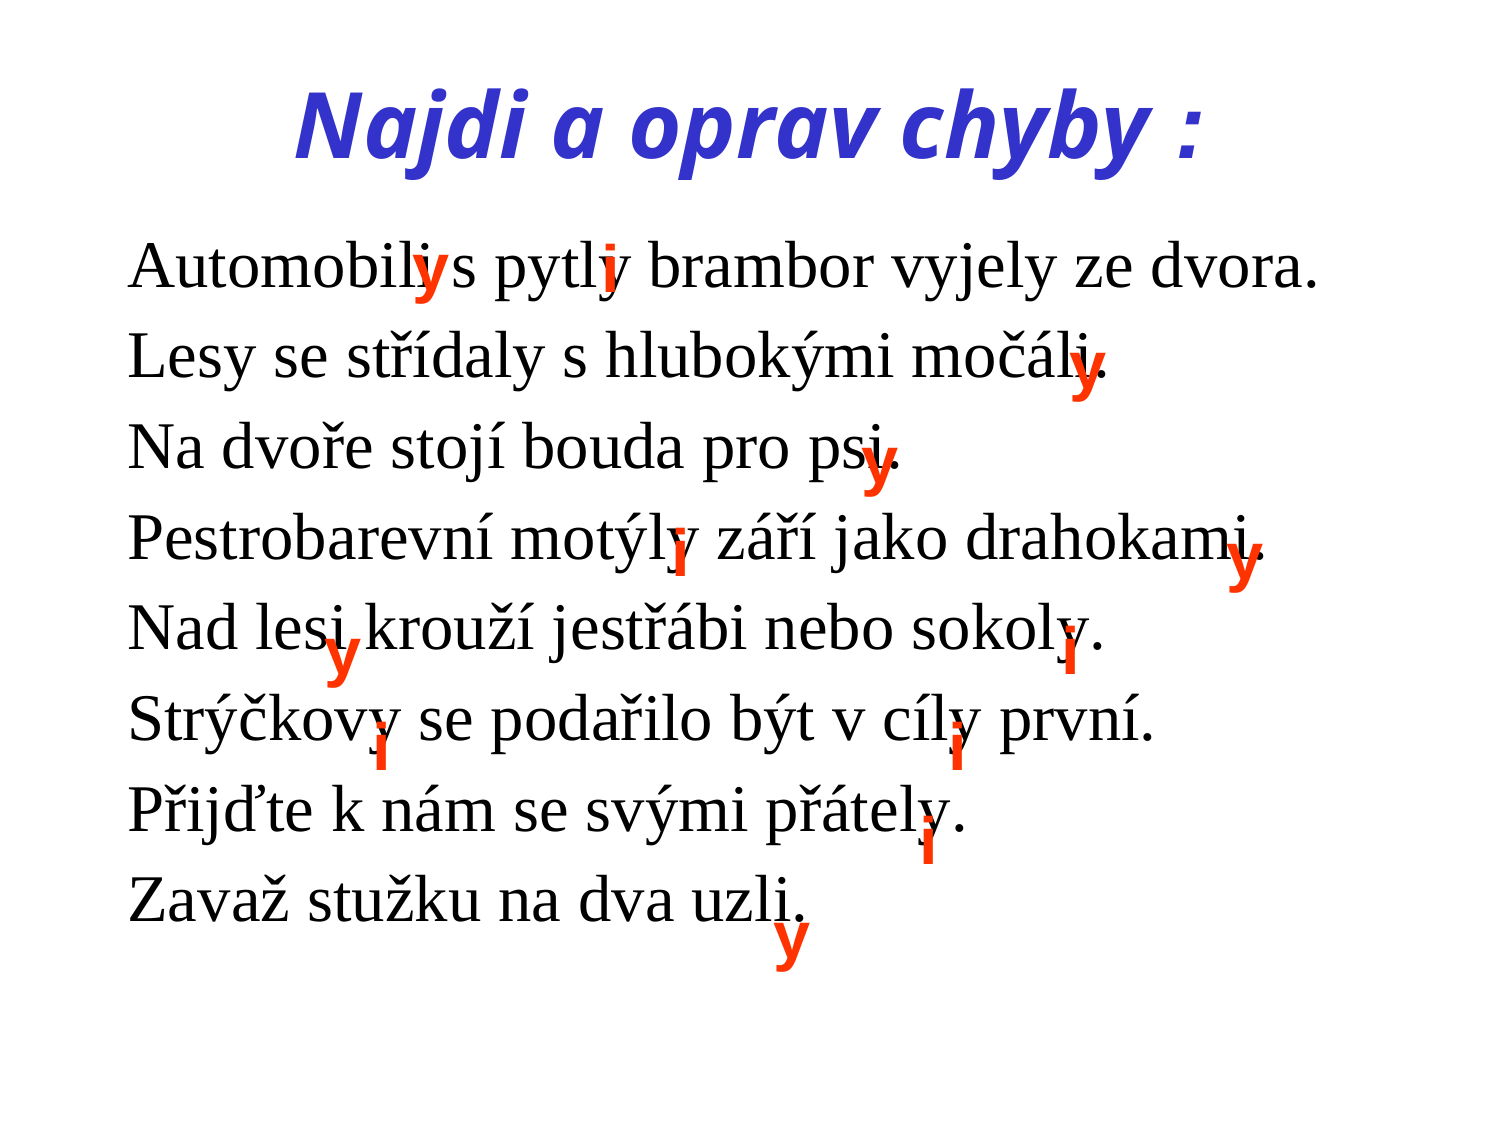

# Najdi a oprav chyby :
Automobili s pytly brambor vyjely ze dvora.
Lesy se střídaly s hlubokými močáli.
Na dvoře stojí bouda pro psi.
Pestrobarevní motýly září jako drahokami.
Nad lesi krouží jestřábi nebo sokoly.
Strýčkovy se podařilo být v cíly první.
Přijďte k nám se svými přátely.
Zavaž stužku na dva uzli.
y
i
y
y
i
y
y
i
i
i
i
y